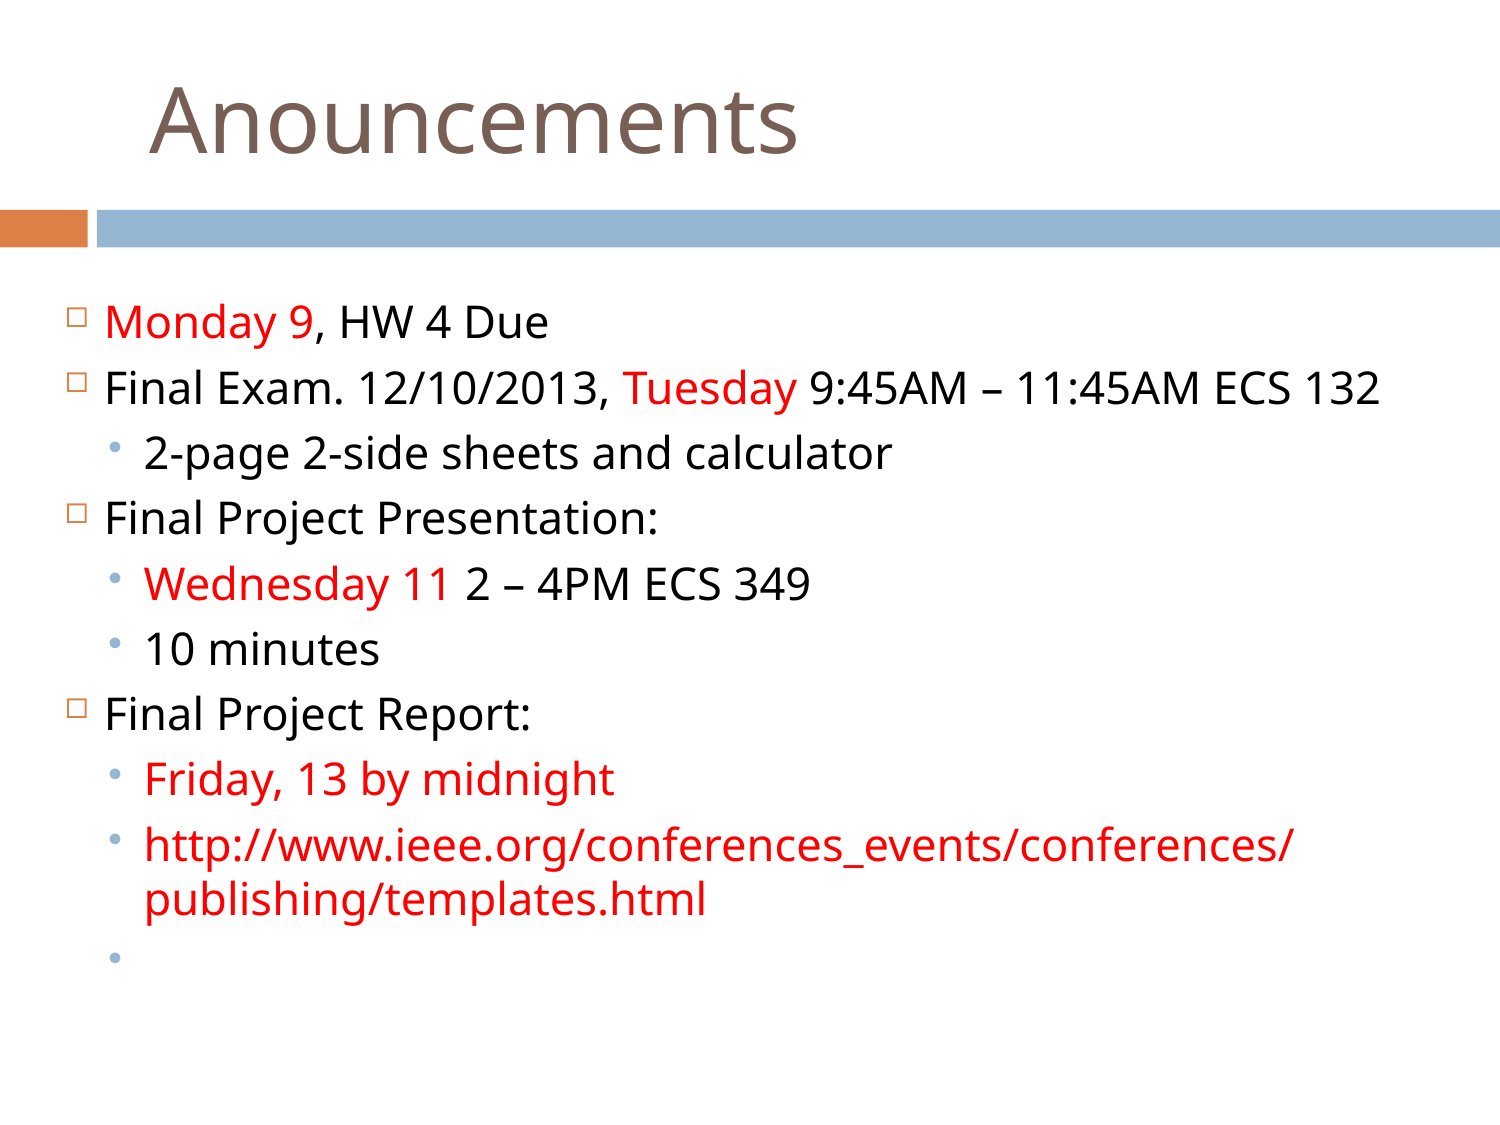

Anouncements
Monday 9, HW 4 Due
Final Exam. 12/10/2013, Tuesday 9:45AM – 11:45AM ECS 132
2-page 2-side sheets and calculator
Final Project Presentation:
Wednesday 11 2 – 4PM ECS 349
10 minutes
Final Project Report:
Friday, 13 by midnight
http://www.ieee.org/conferences_events/conferences/publishing/templates.html